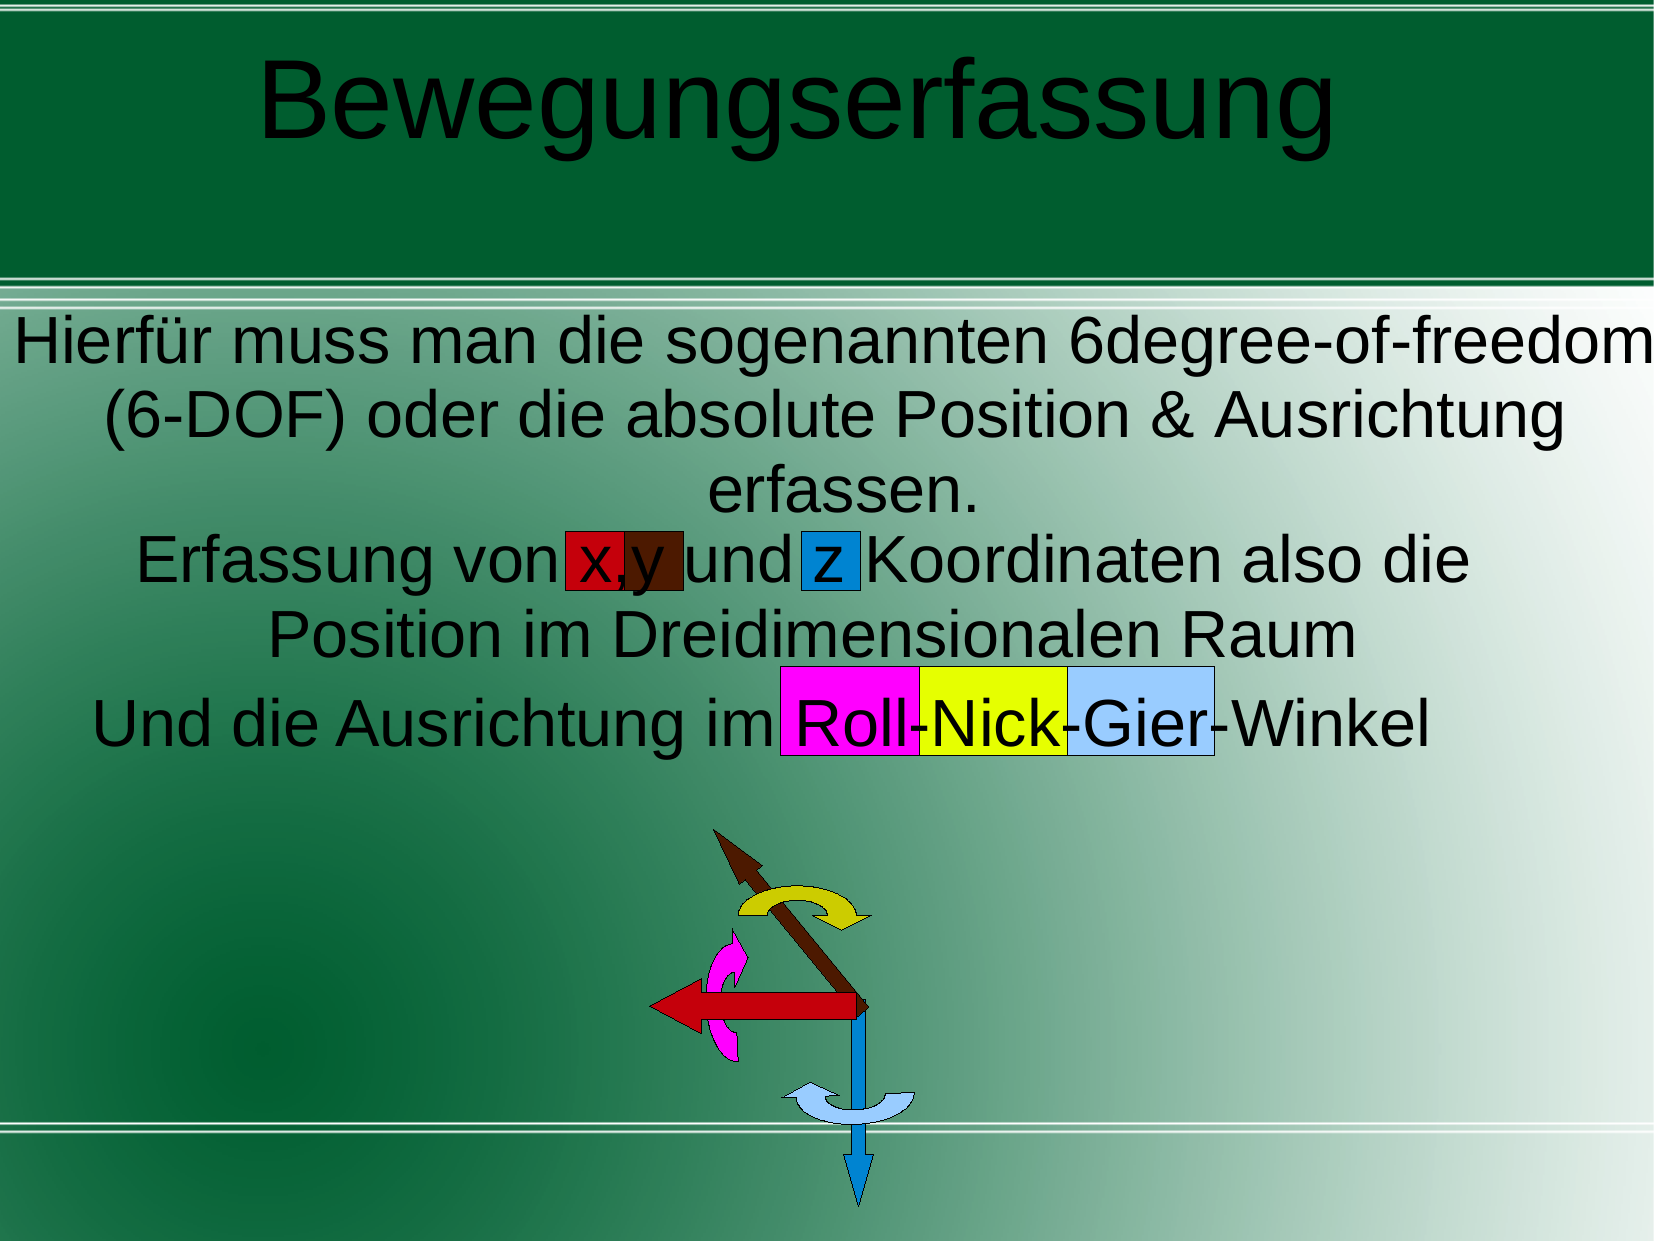

Bewegungserfassung
Hierfür muss man die sogenannten 6degree-of-freedom
(6-DOF) oder die absolute Position & Ausrichtung
erfassen.
Erfassung von x,y und z Koordinaten also die
Position im Dreidimensionalen Raum
Und die Ausrichtung im Roll-Nick-Gier-Winkel